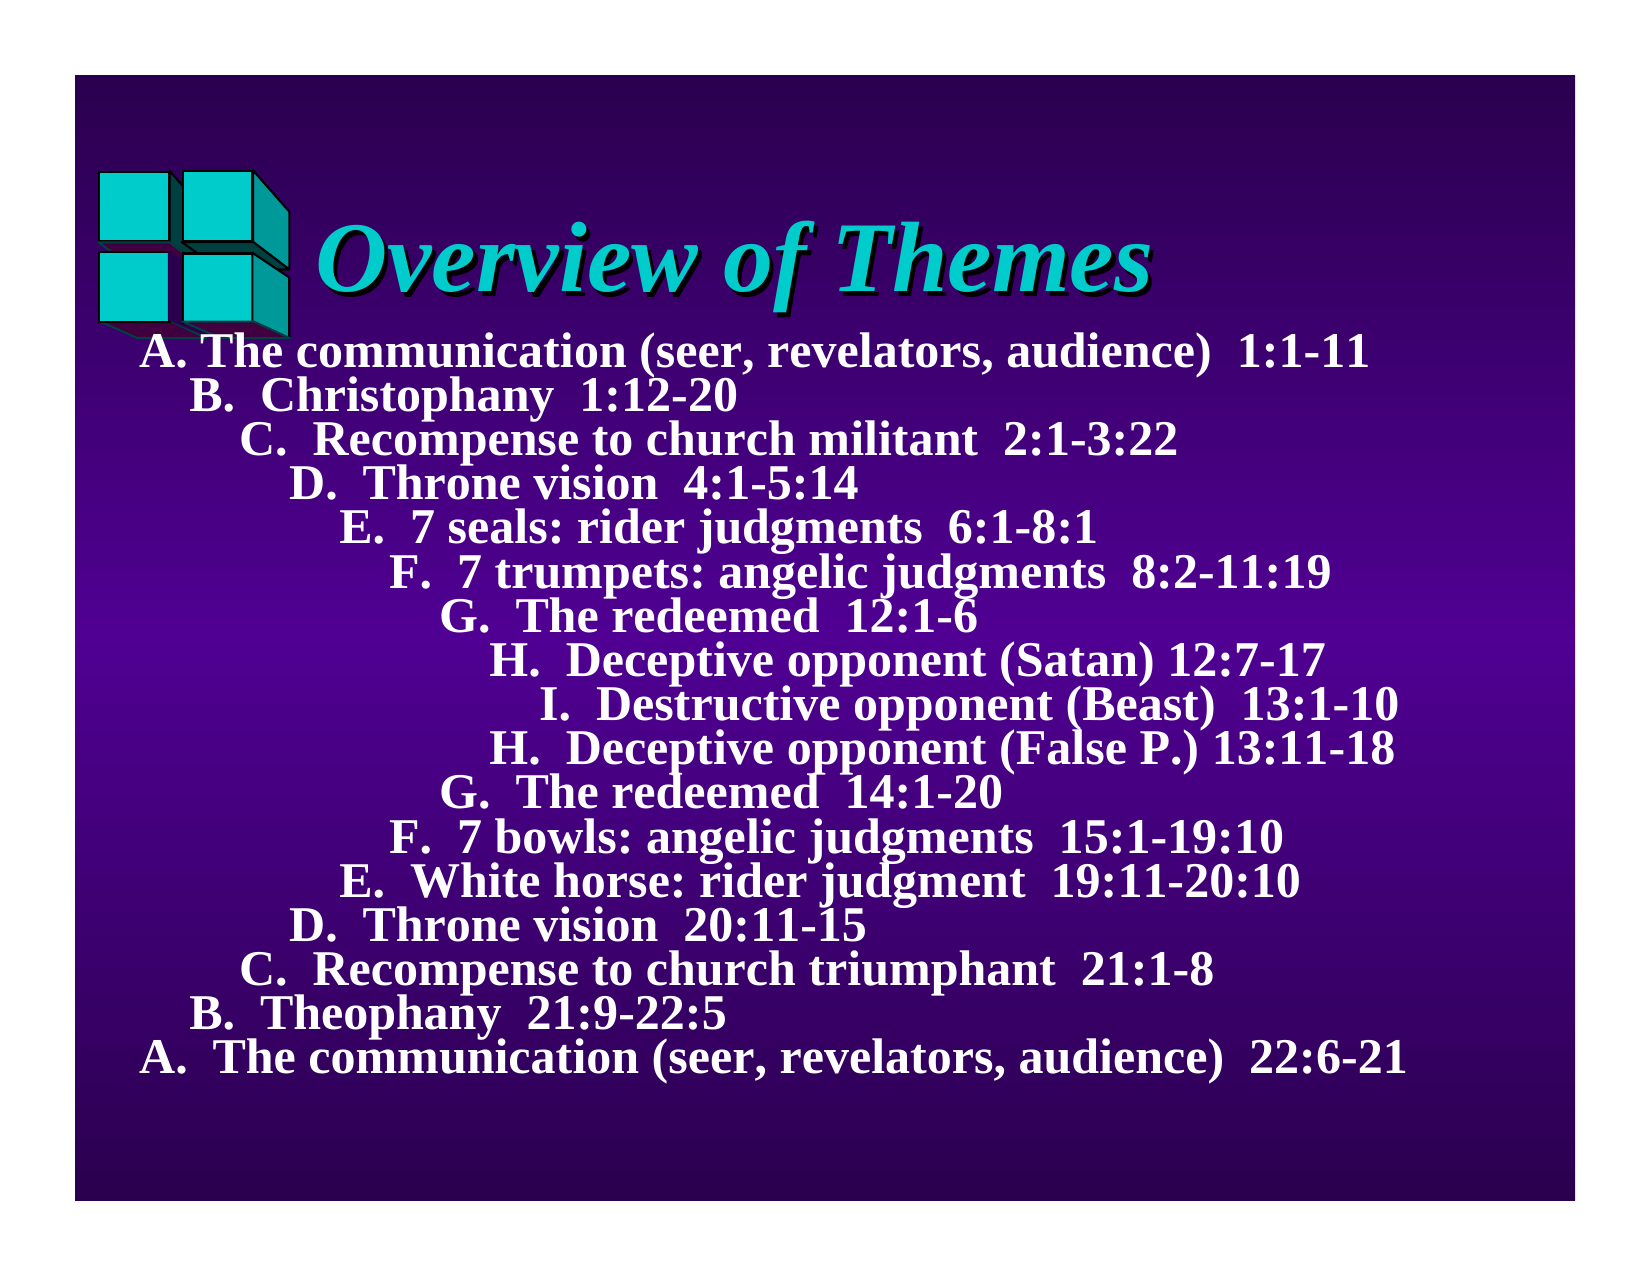

# Overview of Themes
A. The communication (seer, revelators, audience) 1:1-11
 B. Christophany 1:12-20
 C. Recompense to church militant 2:1-3:22
 D. Throne vision 4:1-5:14
 E. 7 seals: rider judgments 6:1-8:1
 F. 7 trumpets: angelic judgments 8:2-11:19
 G. The redeemed 12:1-6
 H. Deceptive opponent (Satan) 12:7-17
 I. Destructive opponent (Beast) 13:1-10
 H. Deceptive opponent (False P.) 13:11-18
 G. The redeemed 14:1-20
 F. 7 bowls: angelic judgments 15:1-19:10
 E. White horse: rider judgment 19:11-20:10
 D. Throne vision 20:11-15
 C. Recompense to church triumphant 21:1-8
 B. Theophany 21:9-22:5
A. The communication (seer, revelators, audience) 22:6-21